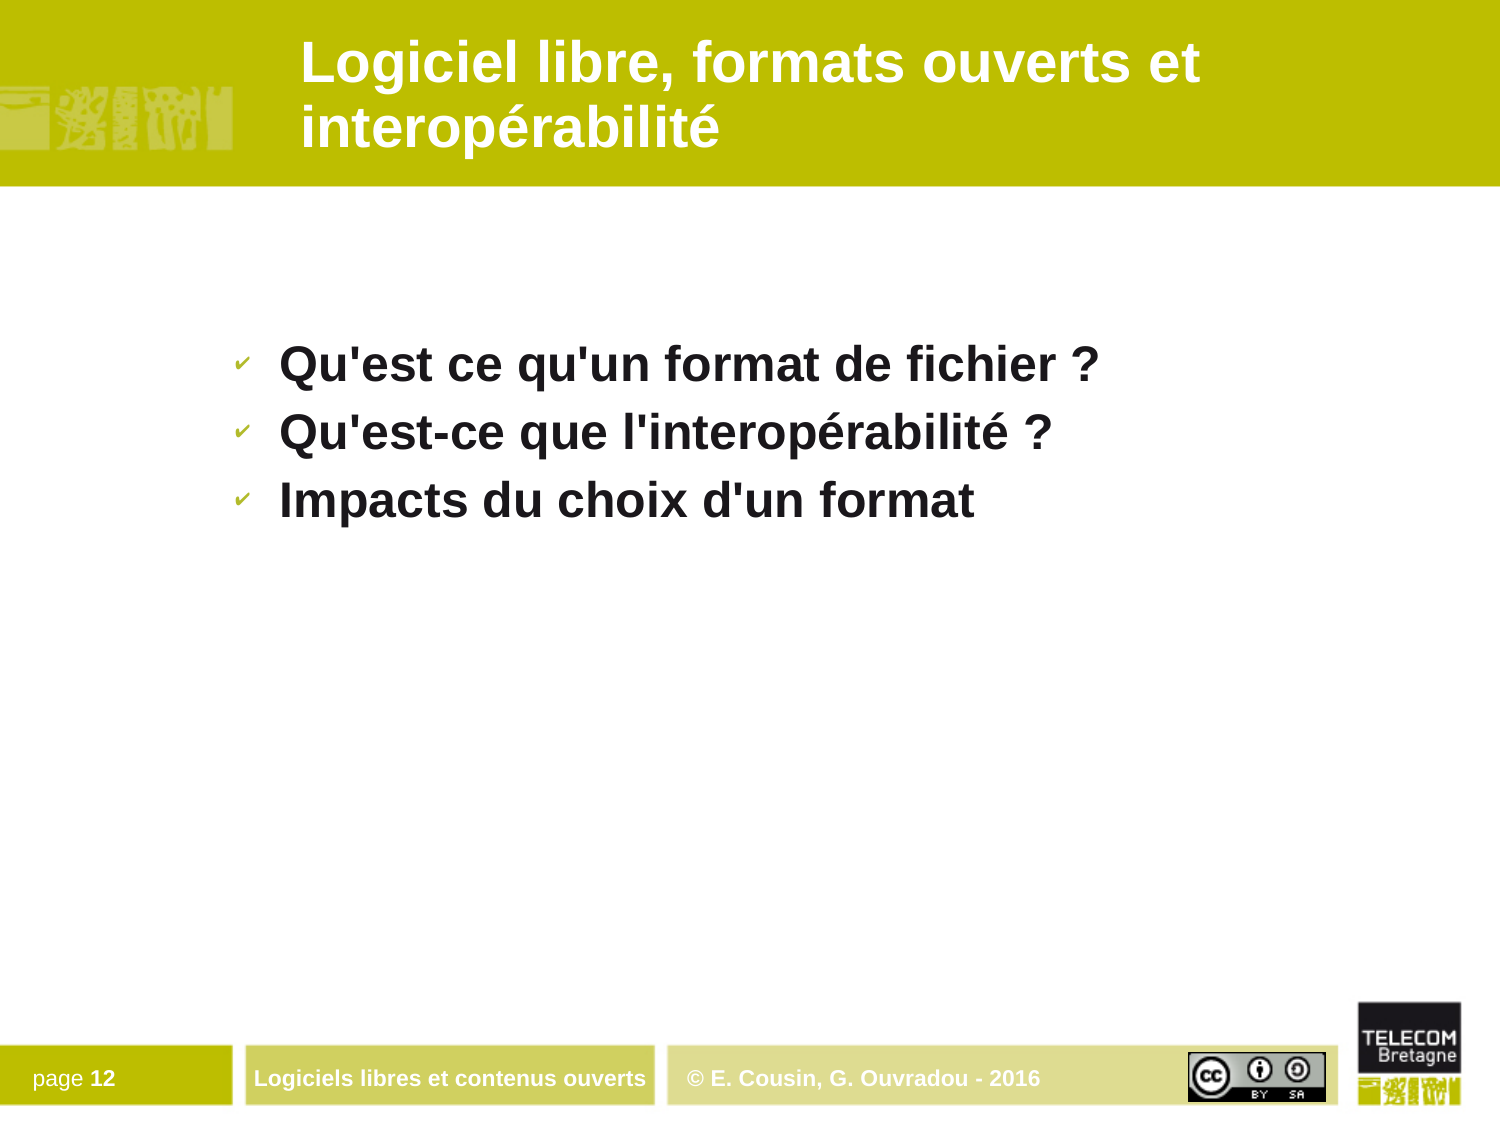

# Logiciel libre, formats ouverts et interopérabilité
Qu'est ce qu'un format de fichier ?
Qu'est-ce que l'interopérabilité ?
Impacts du choix d'un format
12
© E. Cousin, G. Ouvradou - 2016